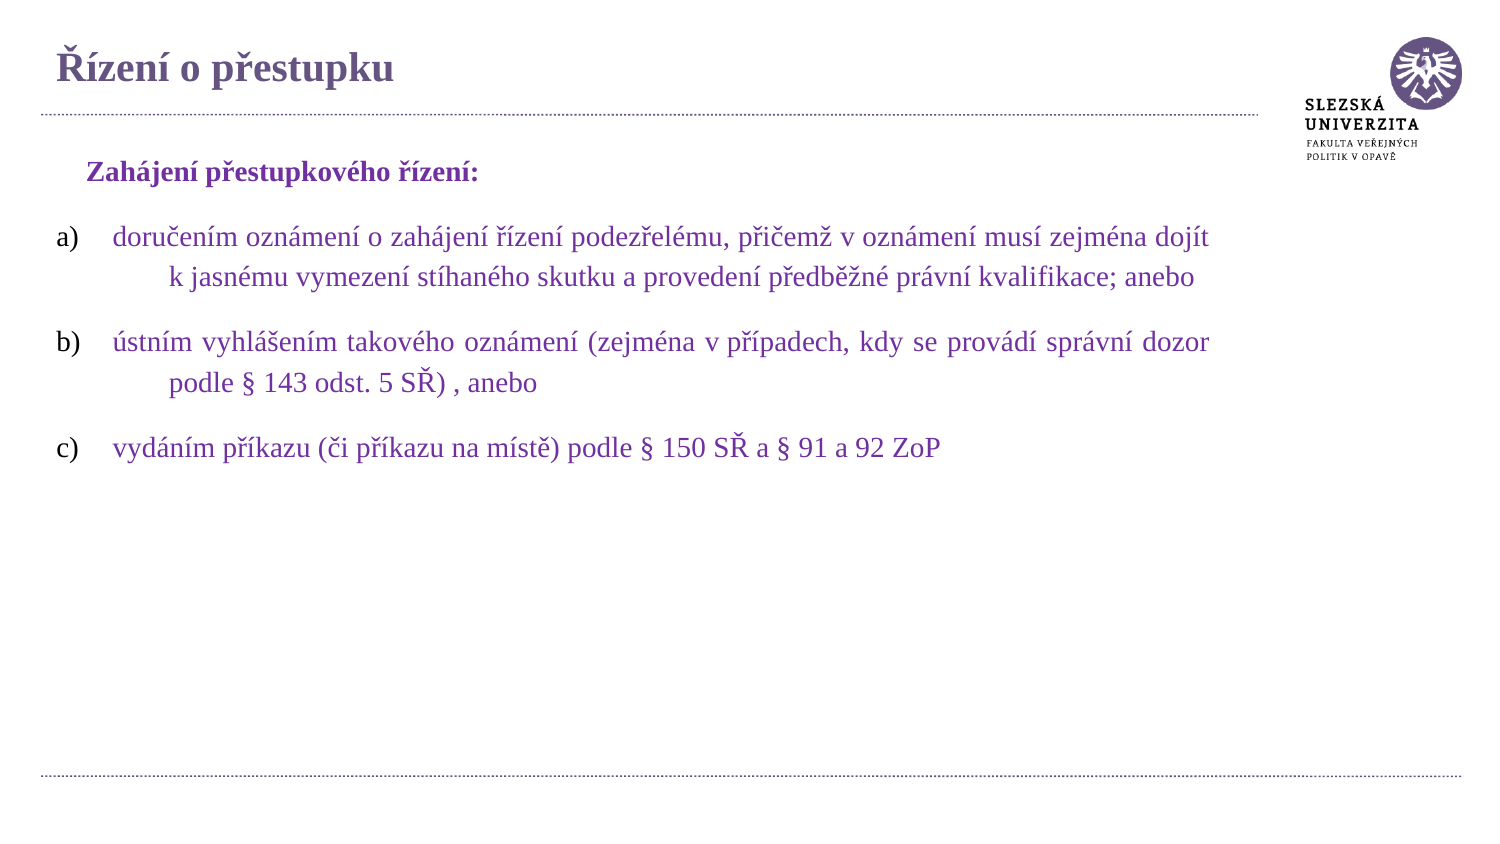

# Řízení o přestupku
Zahájení přestupkového řízení:
doručením oznámení o zahájení řízení podezřelému, přičemž v oznámení musí zejména dojít k jasnému vymezení stíhaného skutku a provedení předběžné právní kvalifikace; anebo
ústním vyhlášením takového oznámení (zejména v případech, kdy se provádí správní dozor podle § 143 odst. 5 SŘ) , anebo
vydáním příkazu (či příkazu na místě) podle § 150 SŘ a § 91 a 92 ZoP